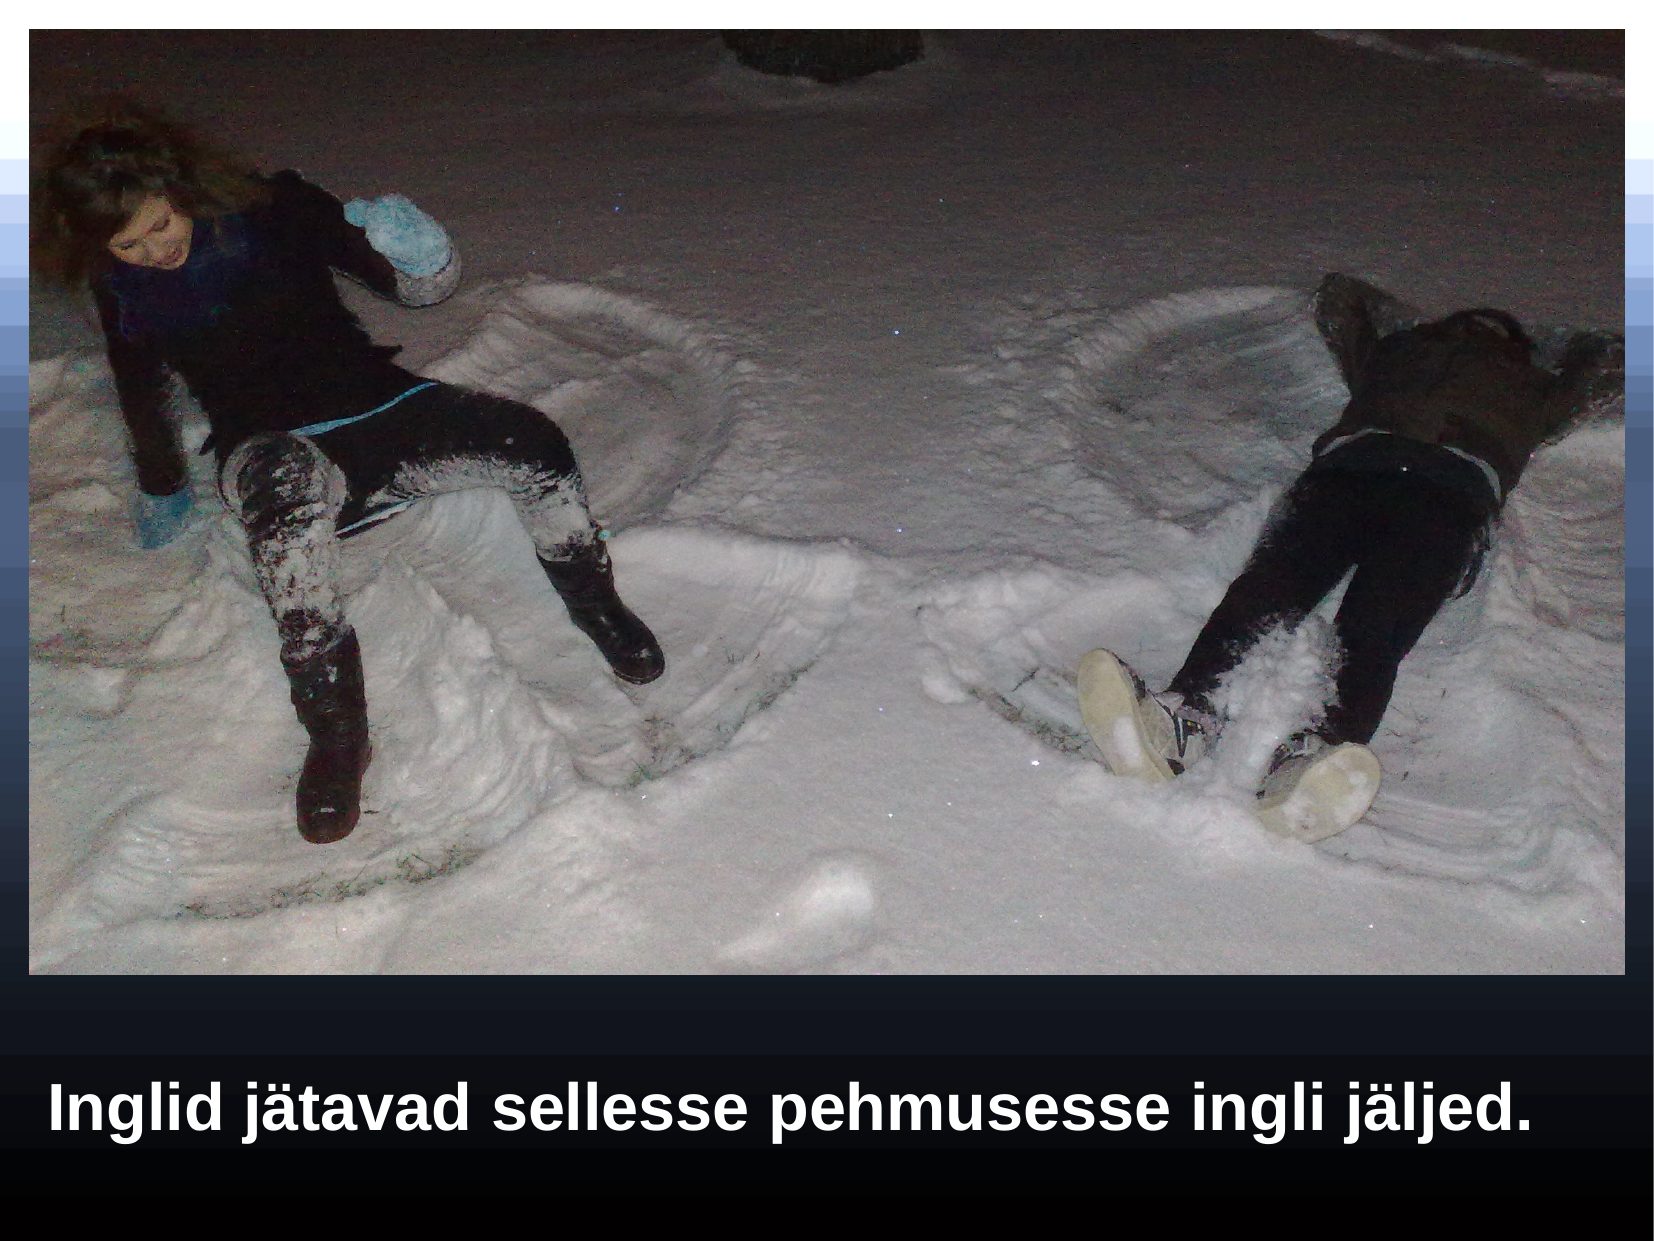

# Inglid jätavad sellesse pehmusesse ingli jäljed.